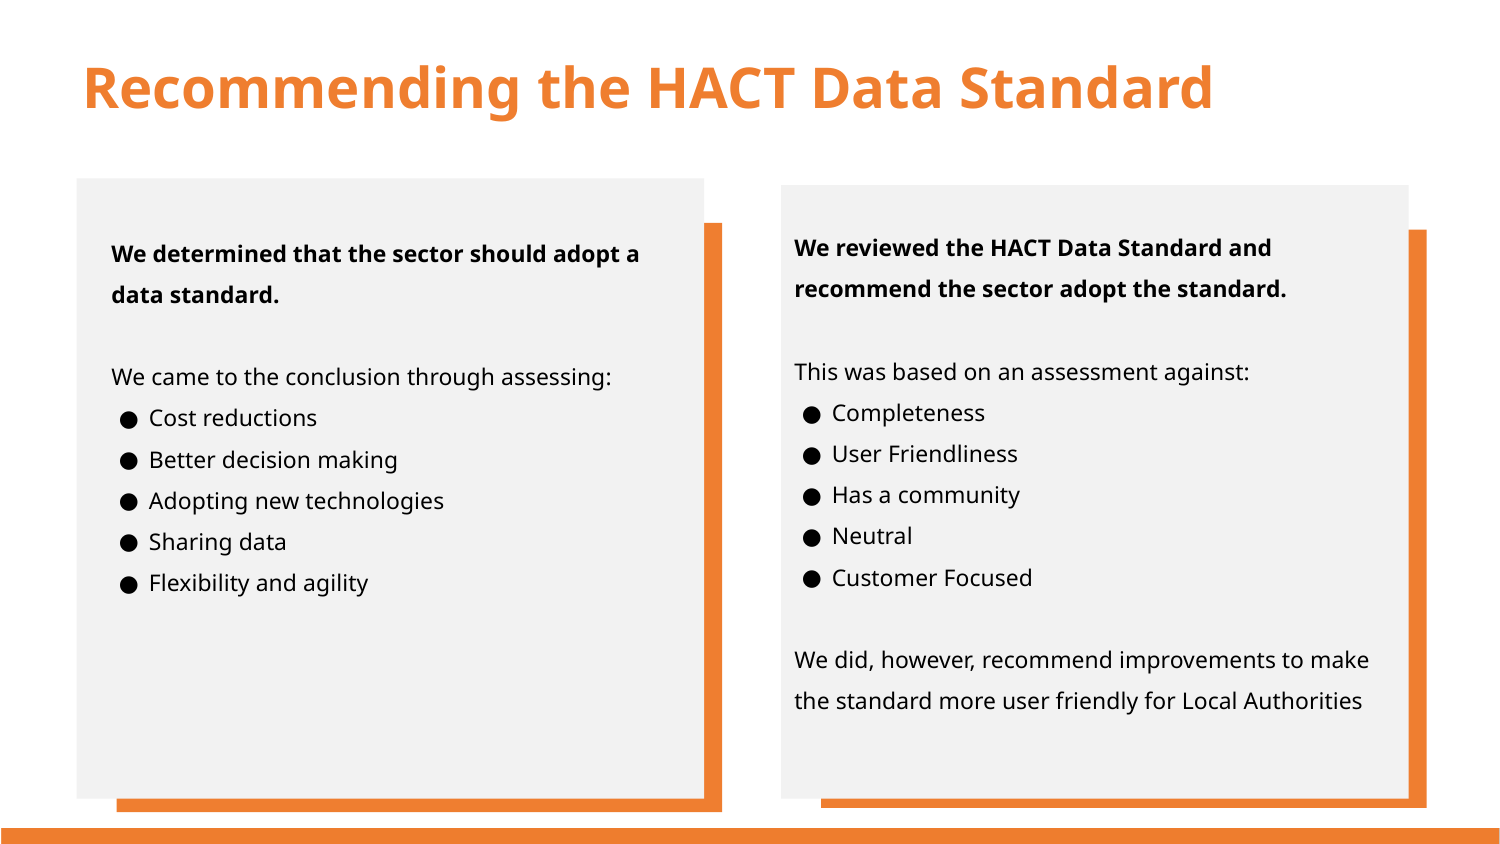

Recommending the HACT Data Standard
We reviewed the HACT Data Standard and recommend the sector adopt the standard.
This was based on an assessment against:
Completeness
User Friendliness
Has a community
Neutral
Customer Focused
We did, however, recommend improvements to make the standard more user friendly for Local Authorities
We determined that the sector should adopt a data standard.
We came to the conclusion through assessing:
Cost reductions
Better decision making
Adopting new technologies
Sharing data
Flexibility and agility